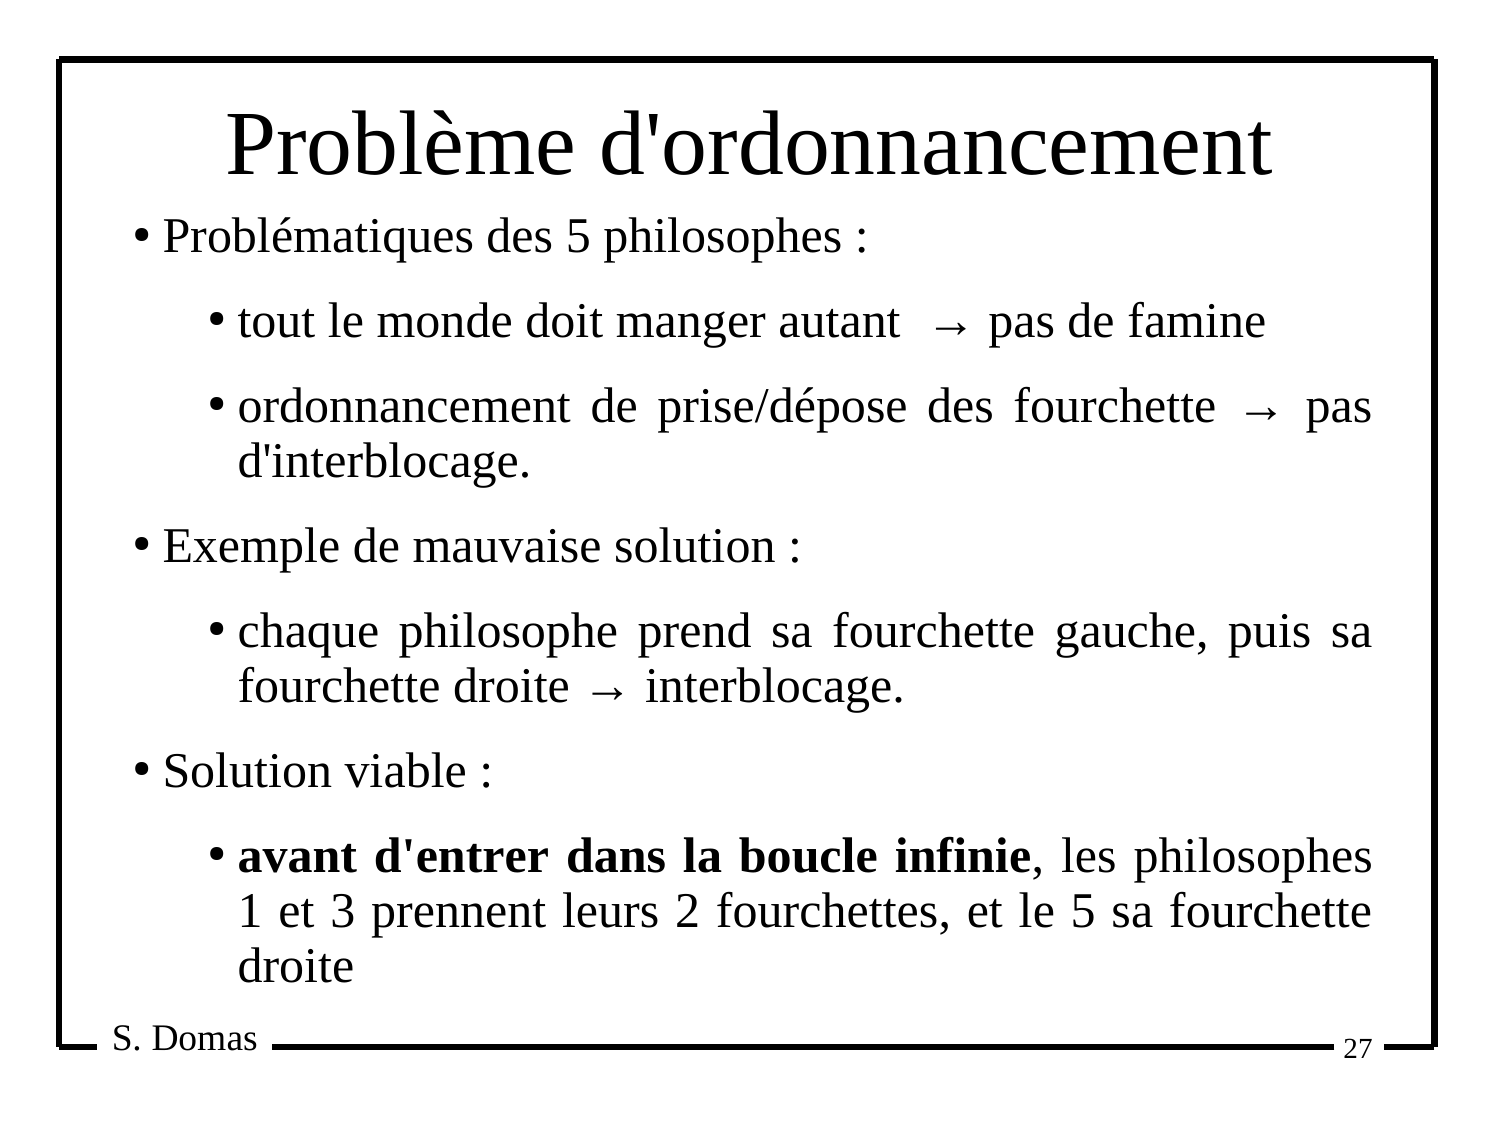

# Problème d'ordonnancement
S. Domas
Problématiques des 5 philosophes :
tout le monde doit manger autant → pas de famine
ordonnancement de prise/dépose des fourchette → pas d'interblocage.
Exemple de mauvaise solution :
chaque philosophe prend sa fourchette gauche, puis sa fourchette droite → interblocage.
Solution viable :
avant d'entrer dans la boucle infinie, les philosophes 1 et 3 prennent leurs 2 fourchettes, et le 5 sa fourchette droite
27